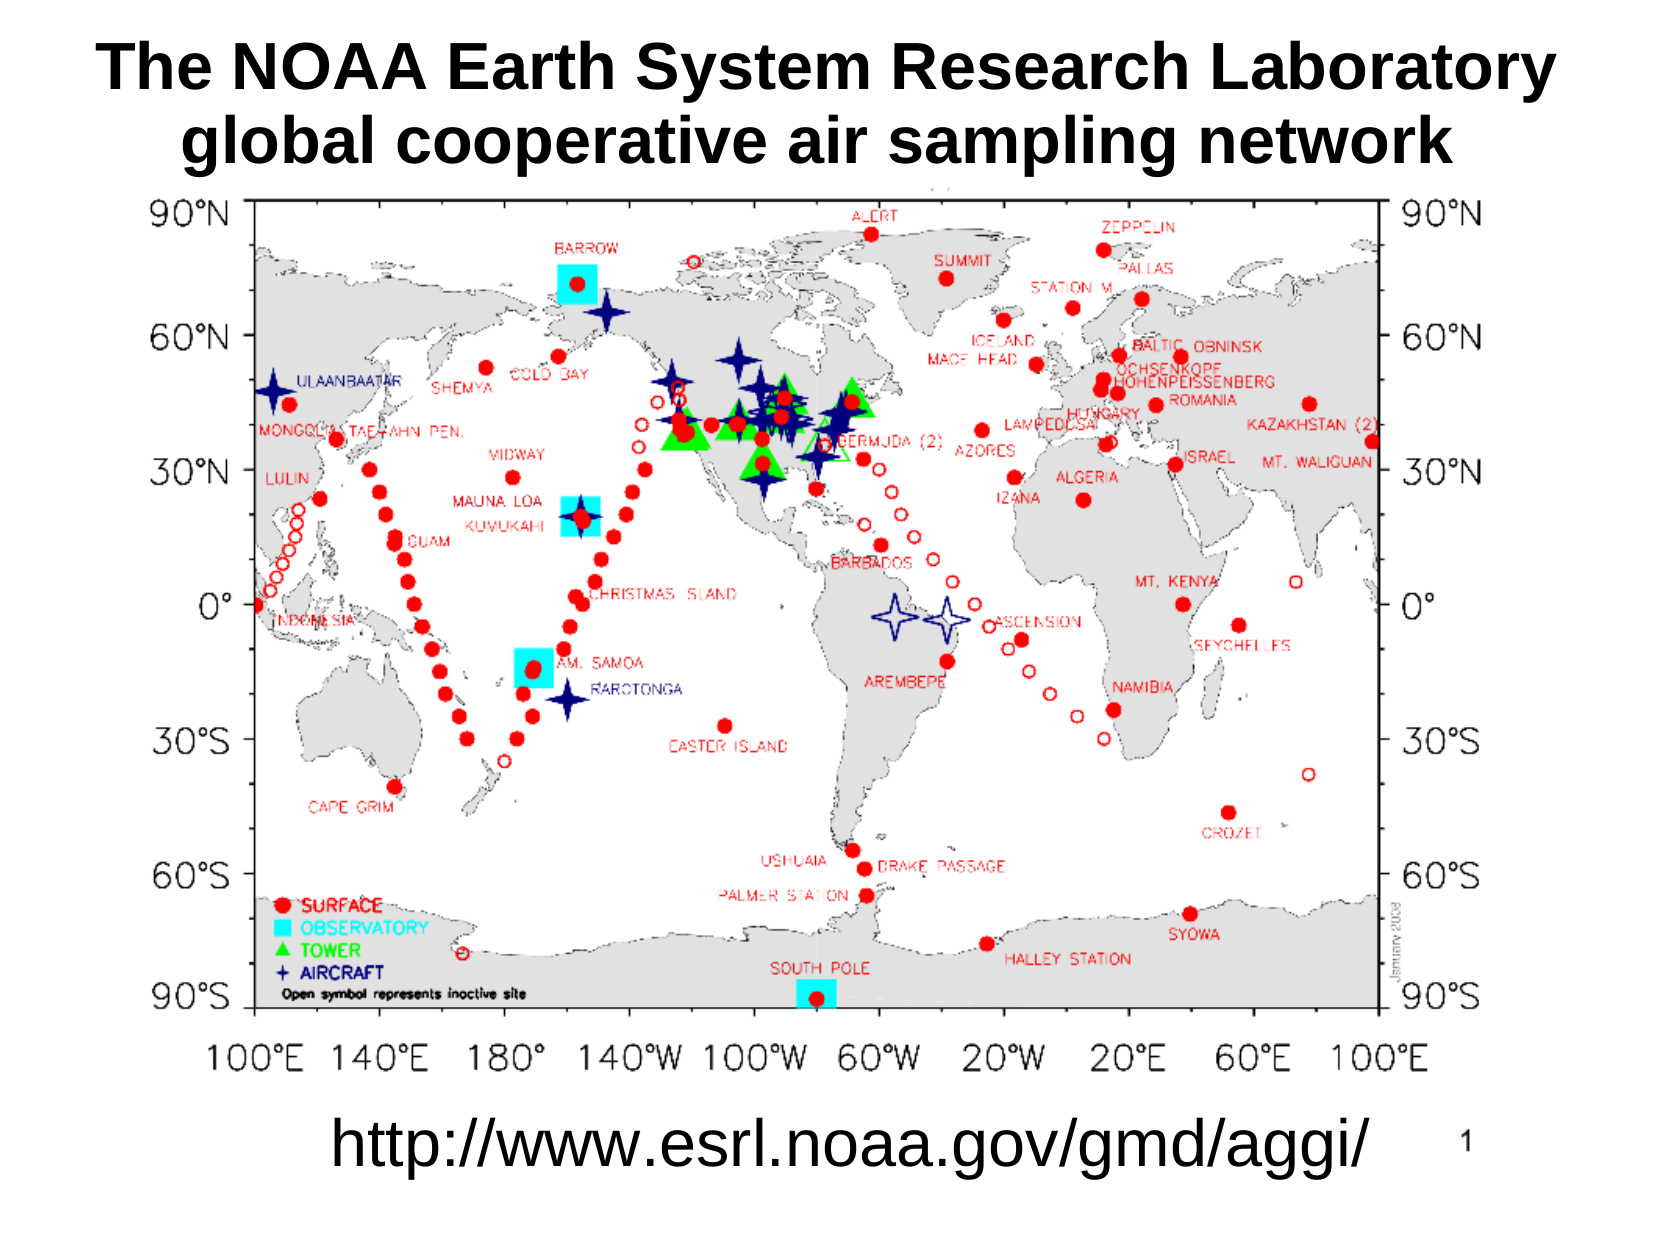

# The NOAA Earth System Research Laboratory global cooperative air sampling network
http://www.esrl.noaa.gov/gmd/aggi/